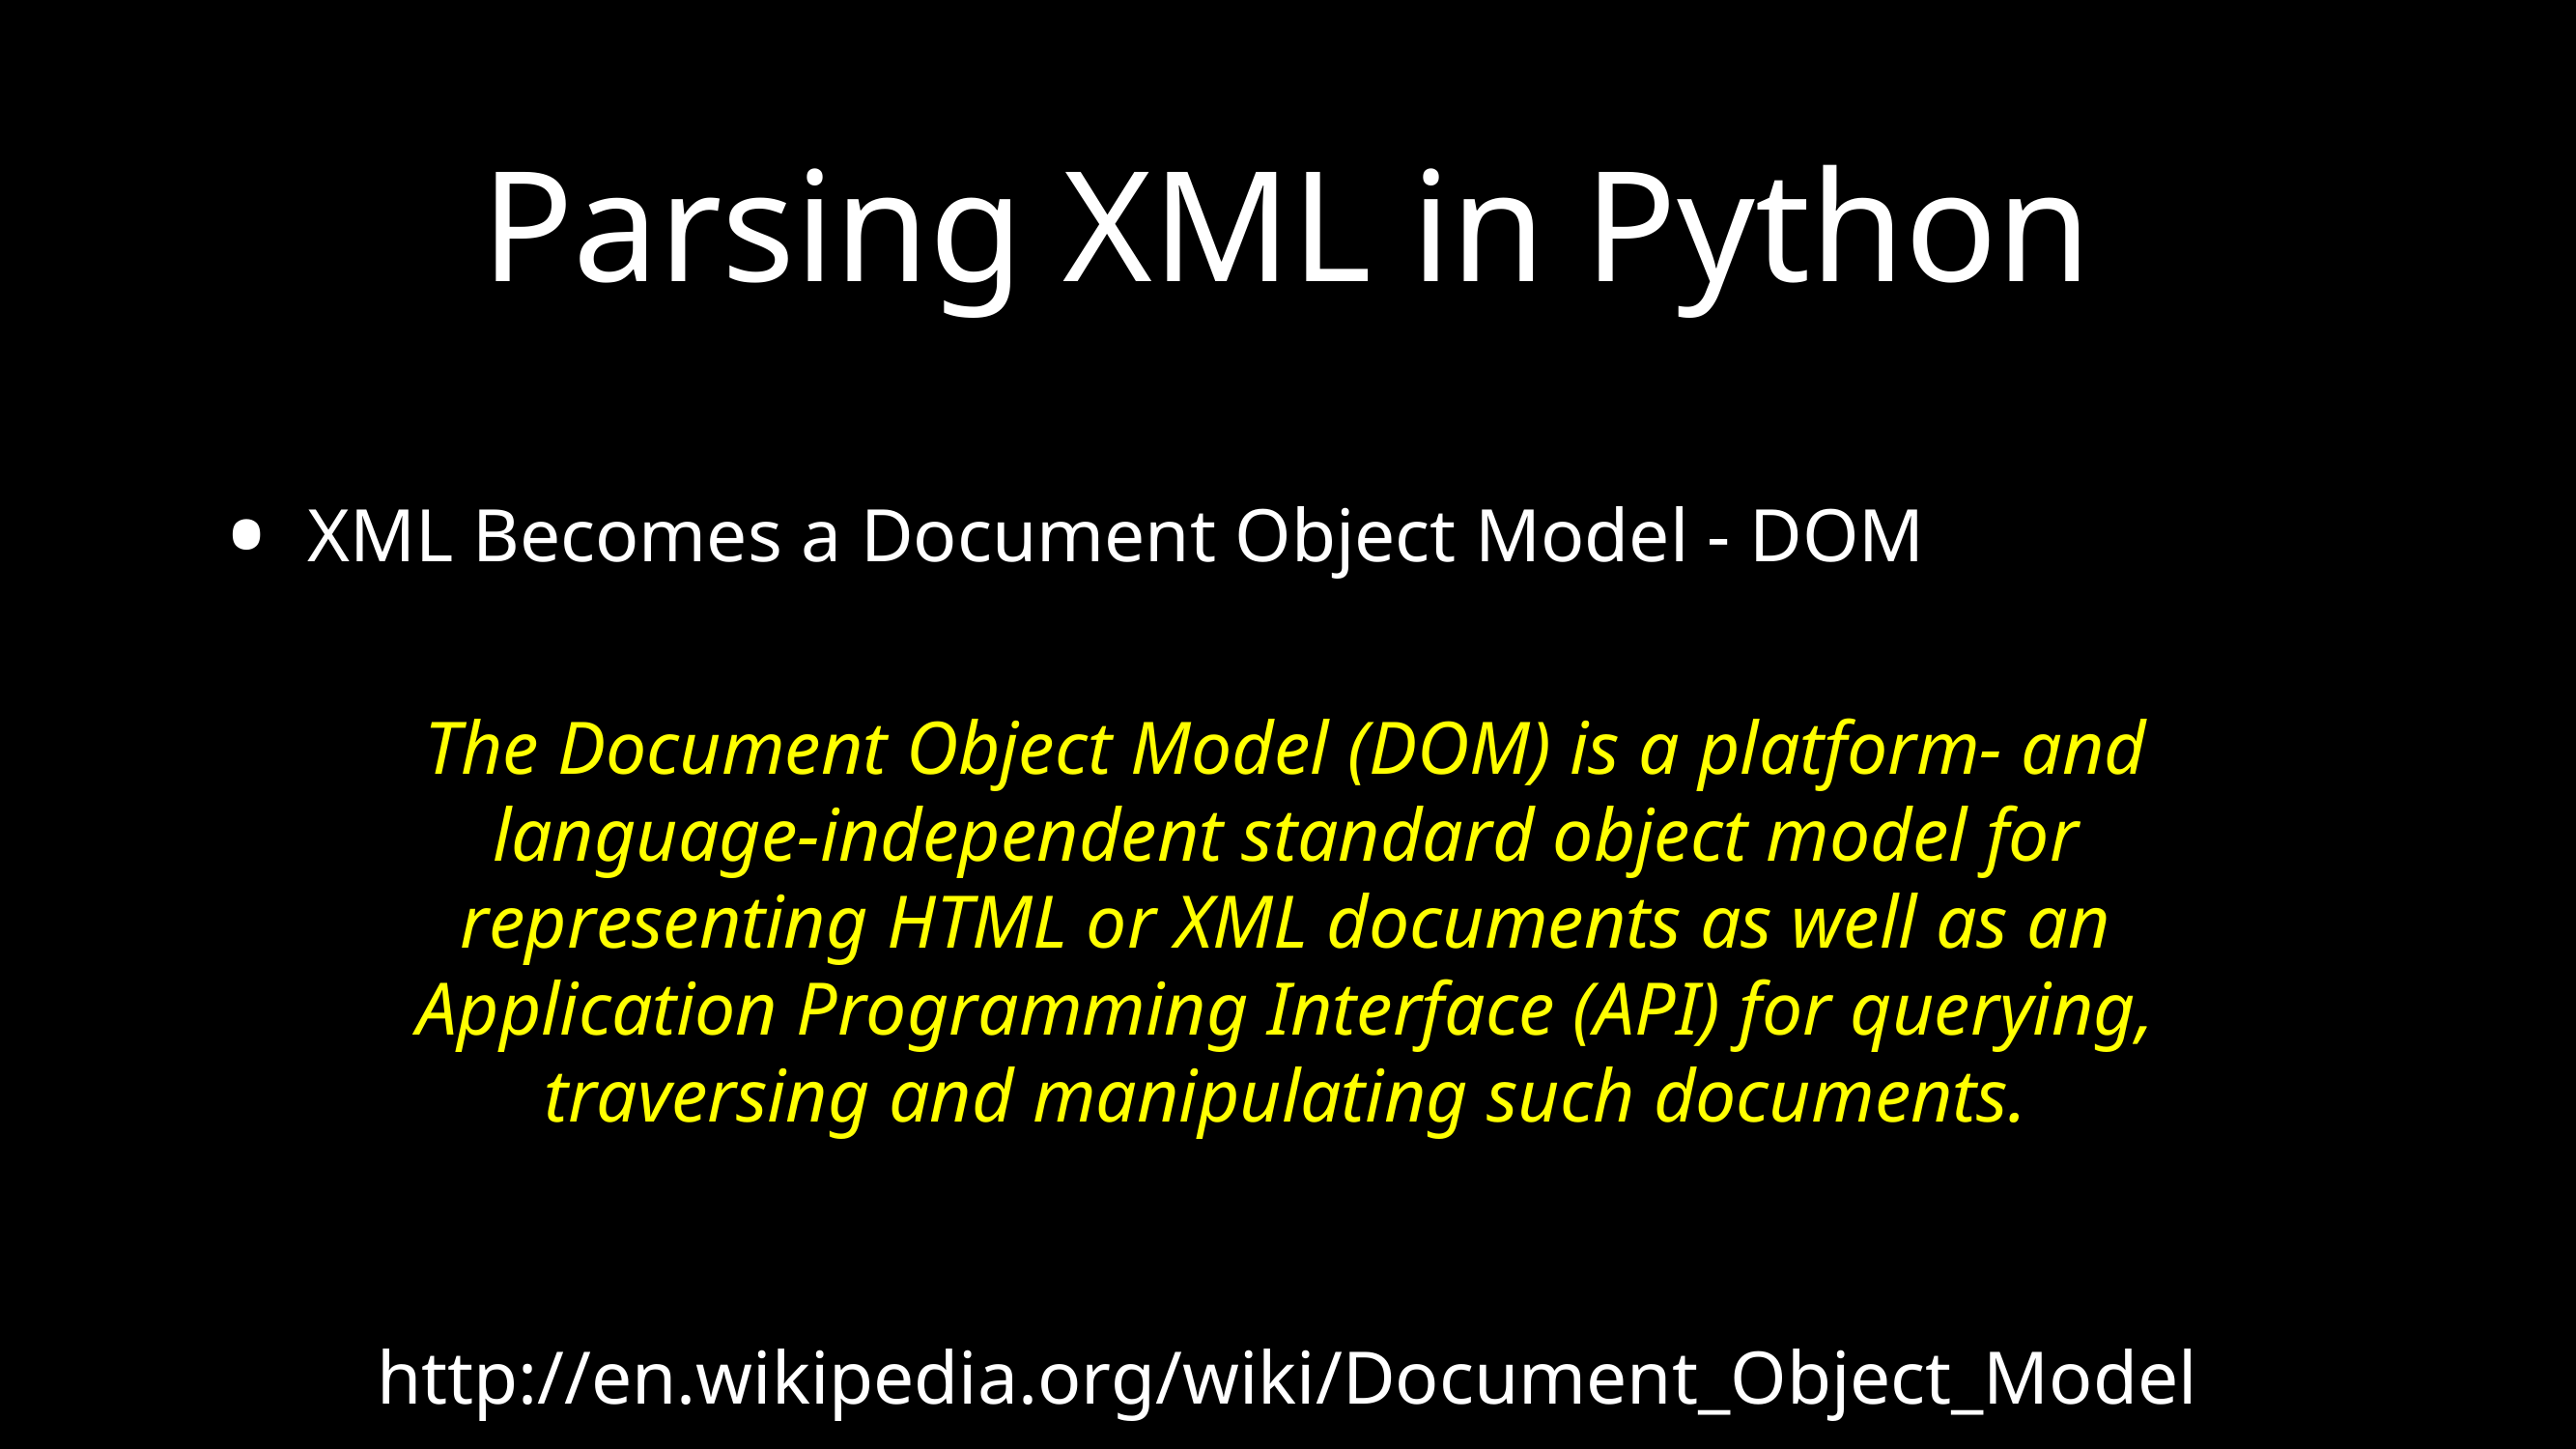

# Parsing XML in Python
XML Becomes a Document Object Model - DOM
The Document Object Model (DOM) is a platform- and language-independent standard object model for representing HTML or XML documents as well as an Application Programming Interface (API) for querying, traversing and manipulating such documents.
http://en.wikipedia.org/wiki/Document_Object_Model